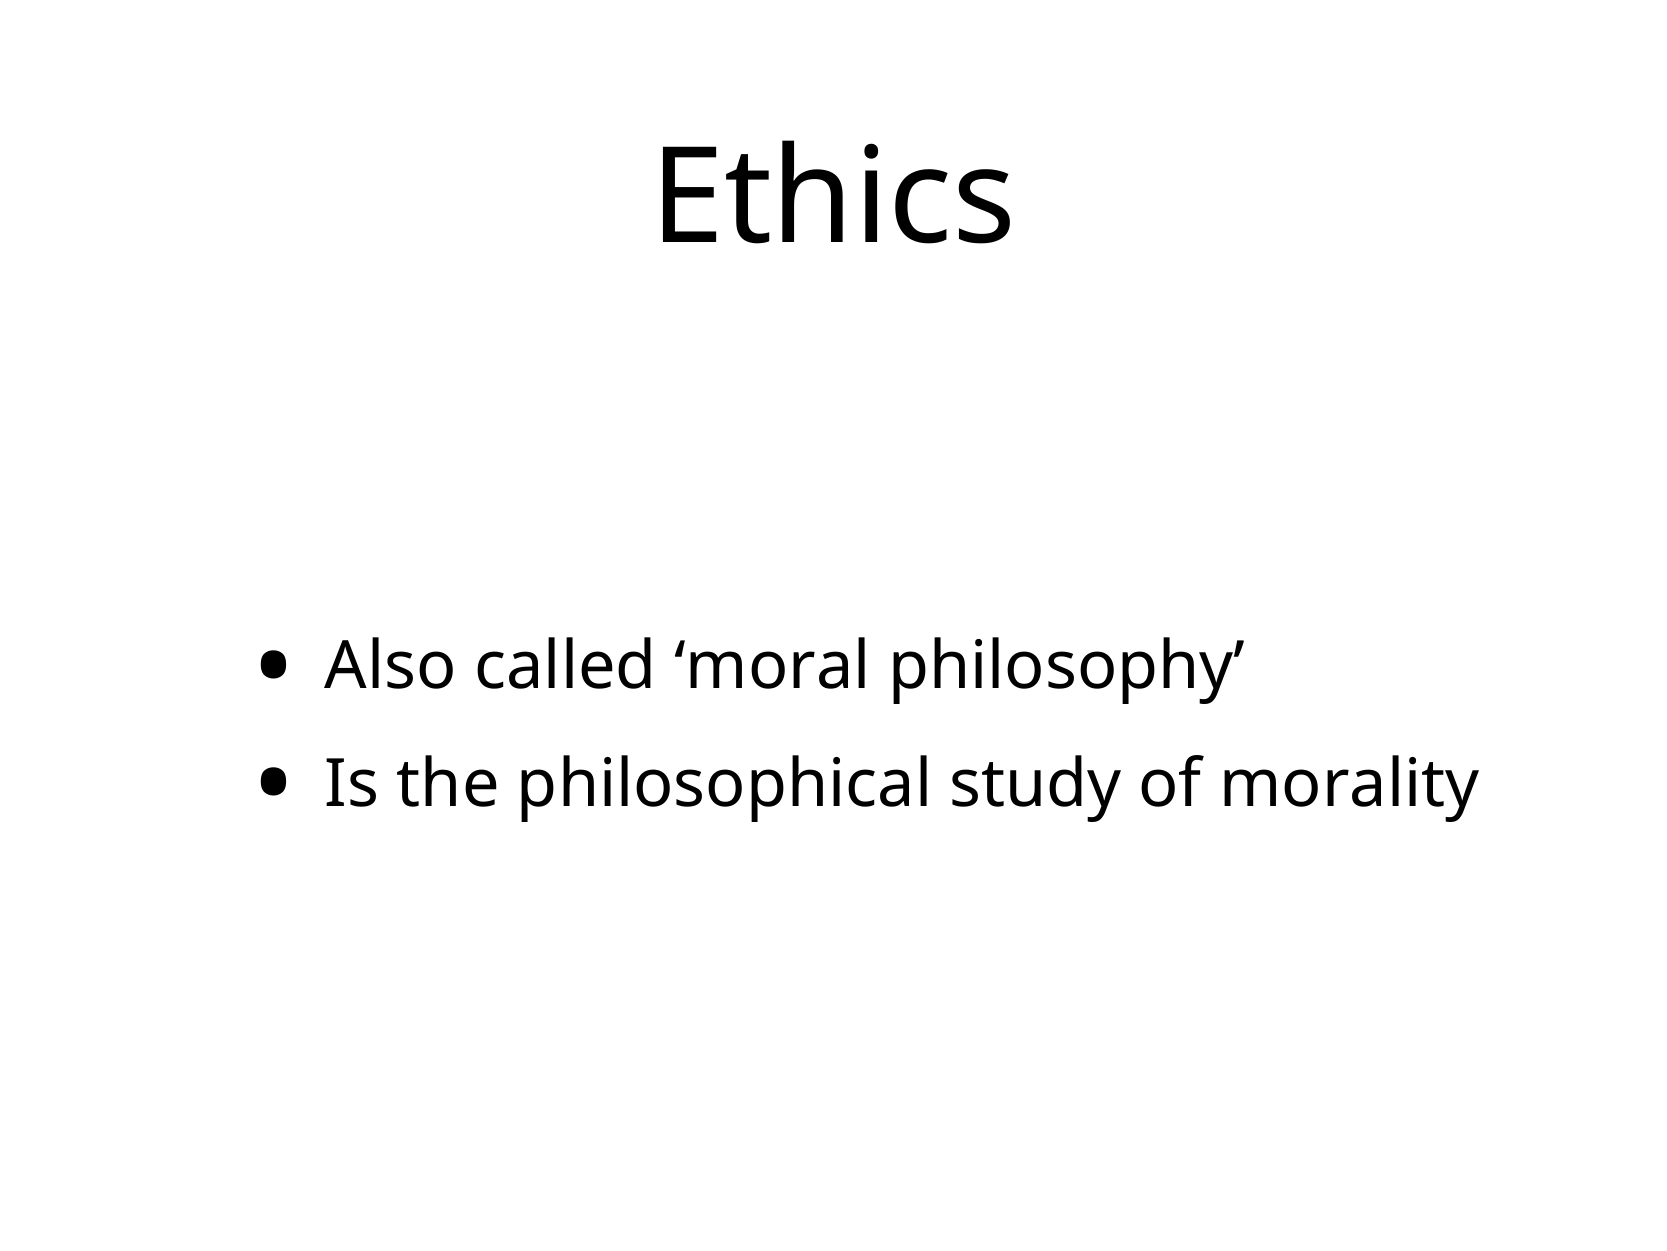

# Ethics
Also called ‘moral philosophy’
Is the philosophical study of morality